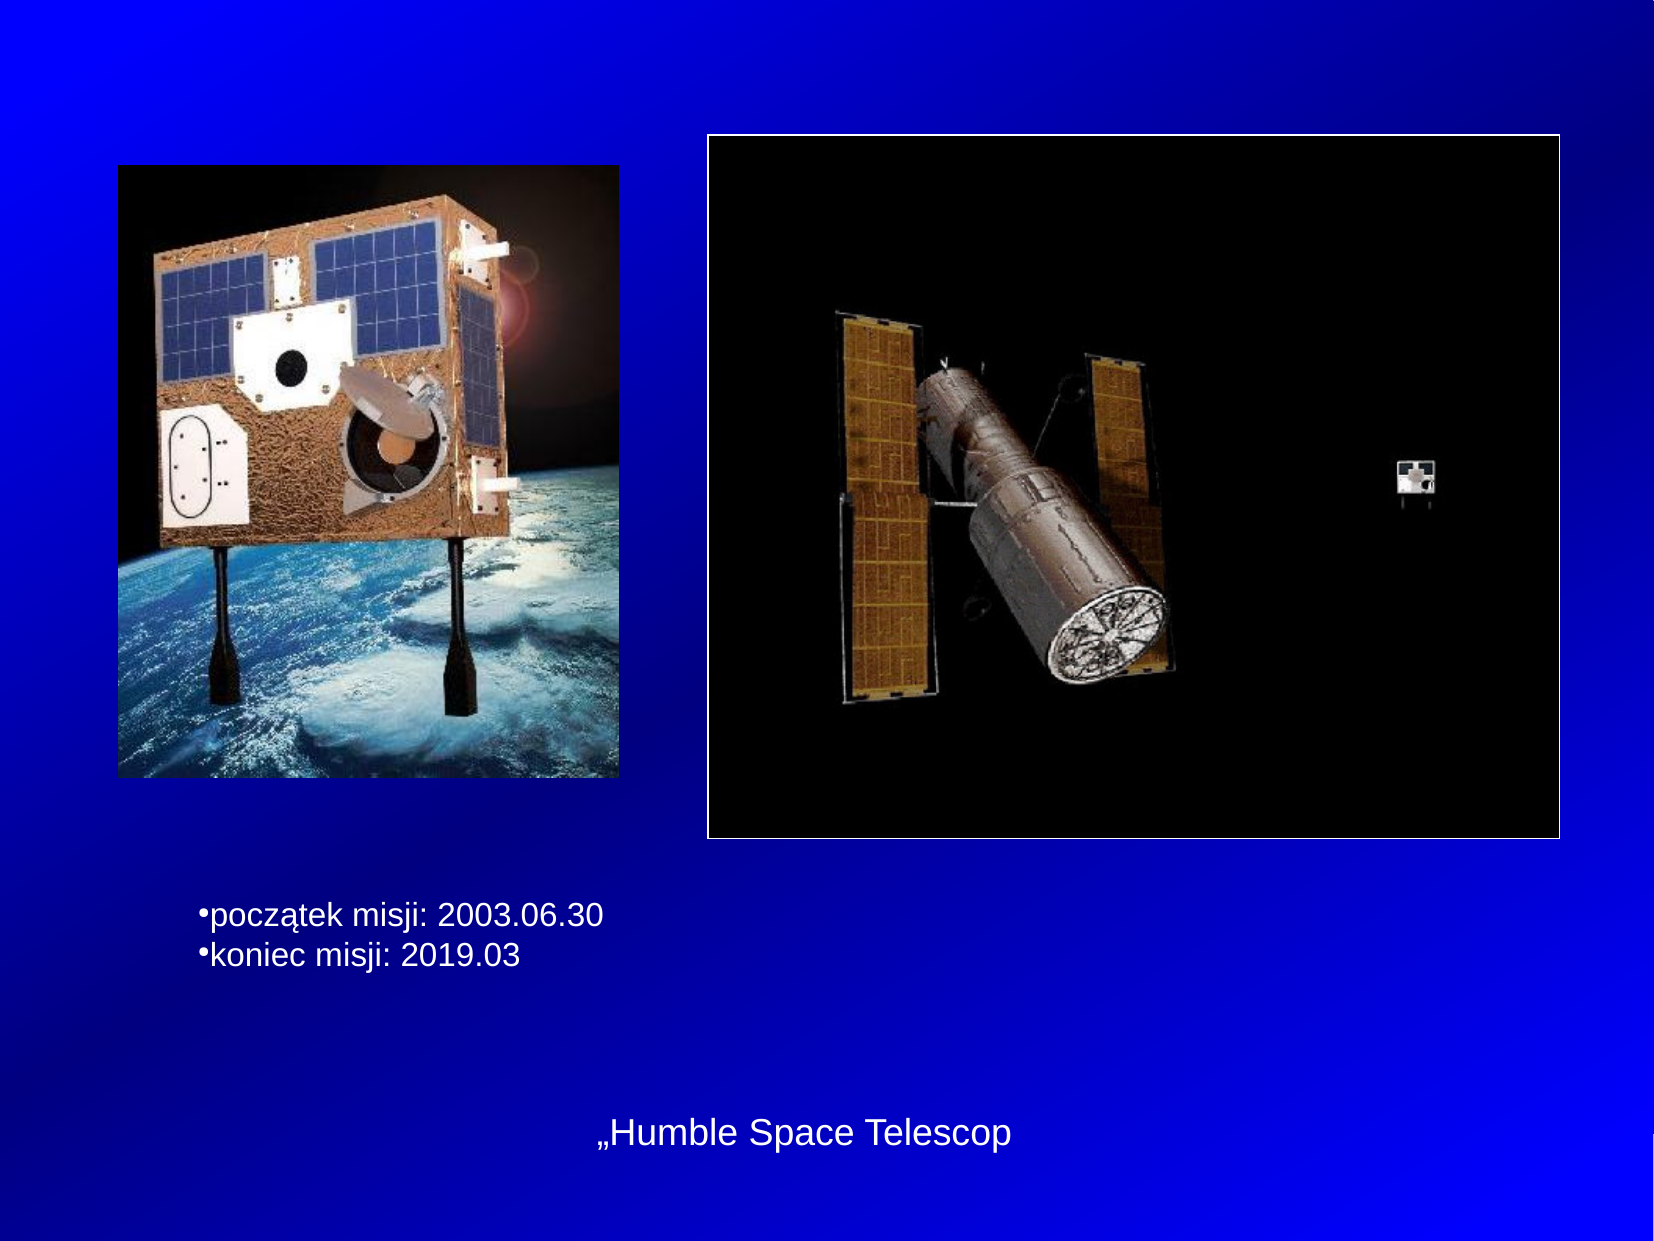

początek misji: 2003.06.30
koniec misji: 2019.03
„Humble Space Telescop